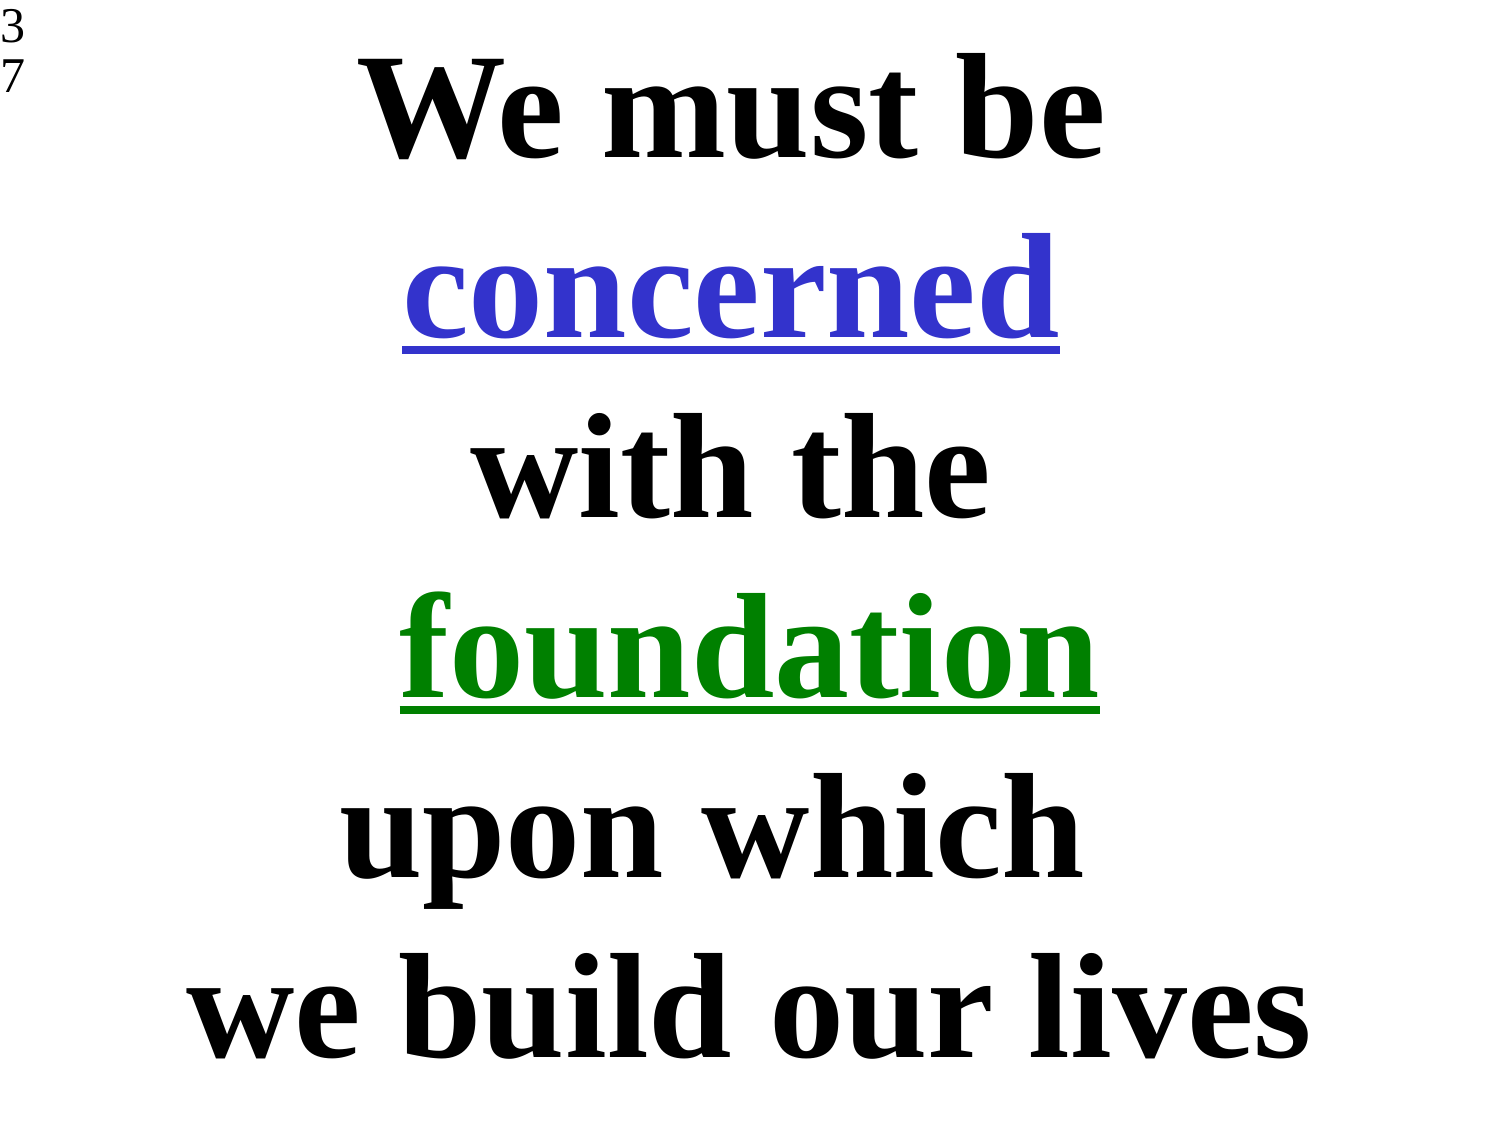

We must be
concerned
with the
foundation
upon which
we build our lives upon